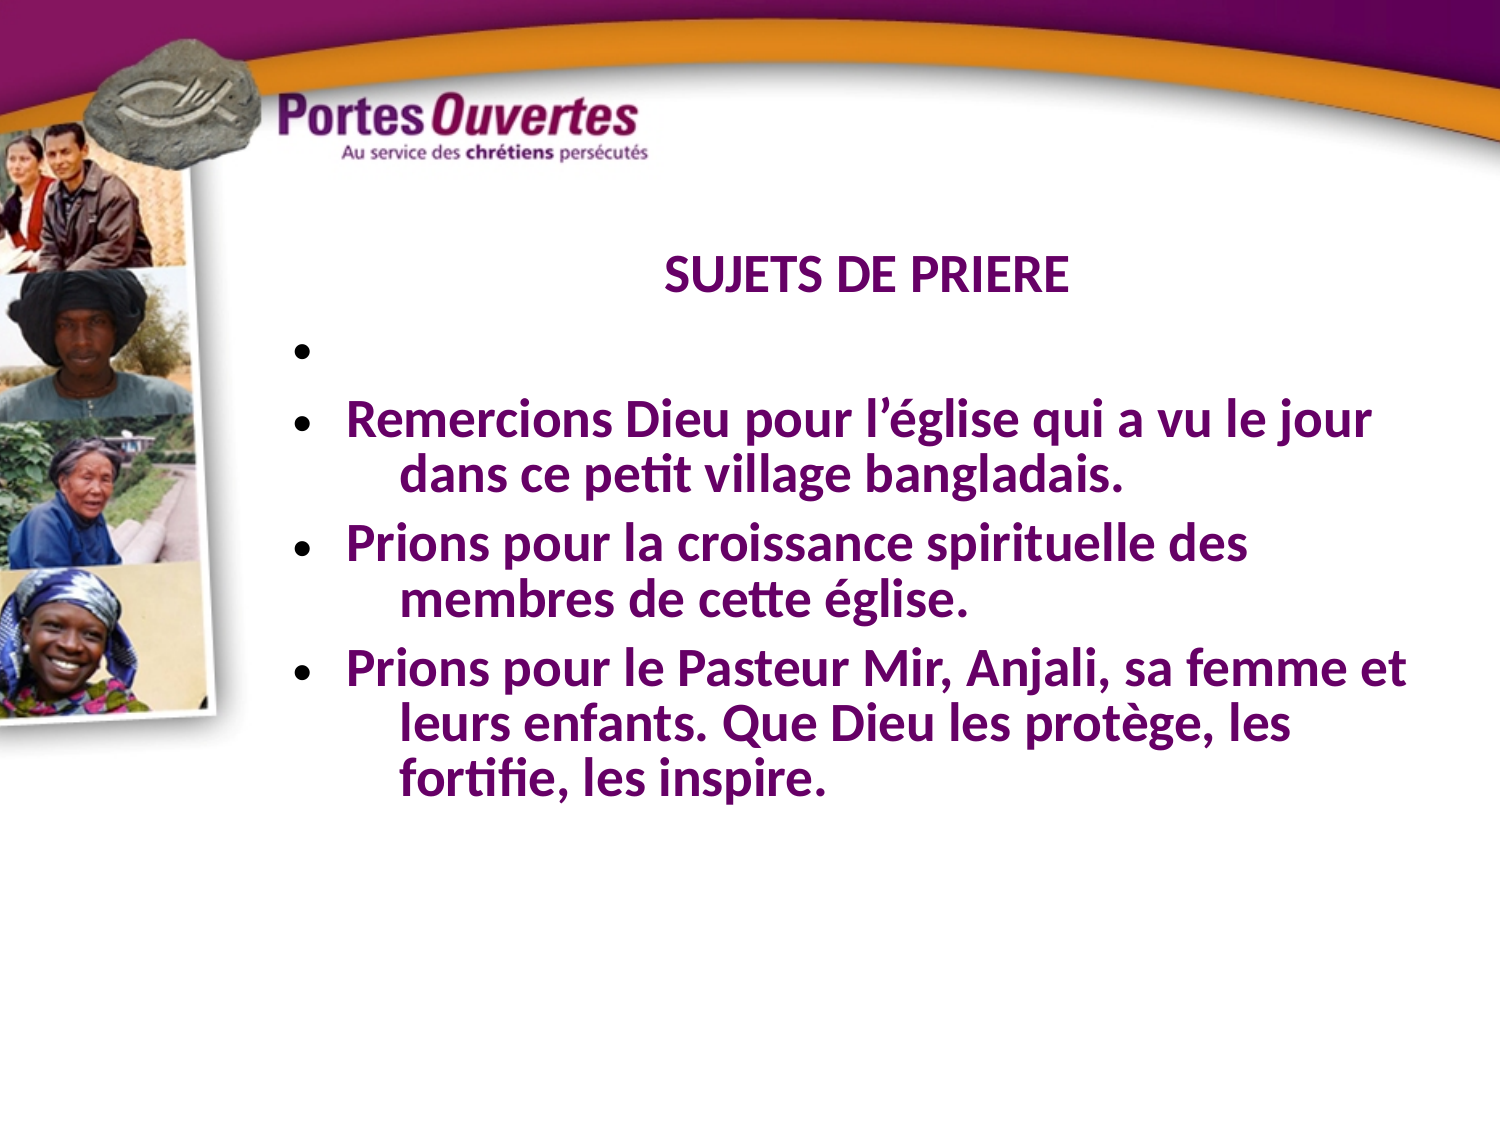

# SUJETS DE PRIERE
Remercions Dieu pour l’église qui a vu le jour dans ce petit village bangladais.
Prions pour la croissance spirituelle des membres de cette église.
Prions pour le Pasteur Mir, Anjali, sa femme et leurs enfants. Que Dieu les protège, les fortifie, les inspire.